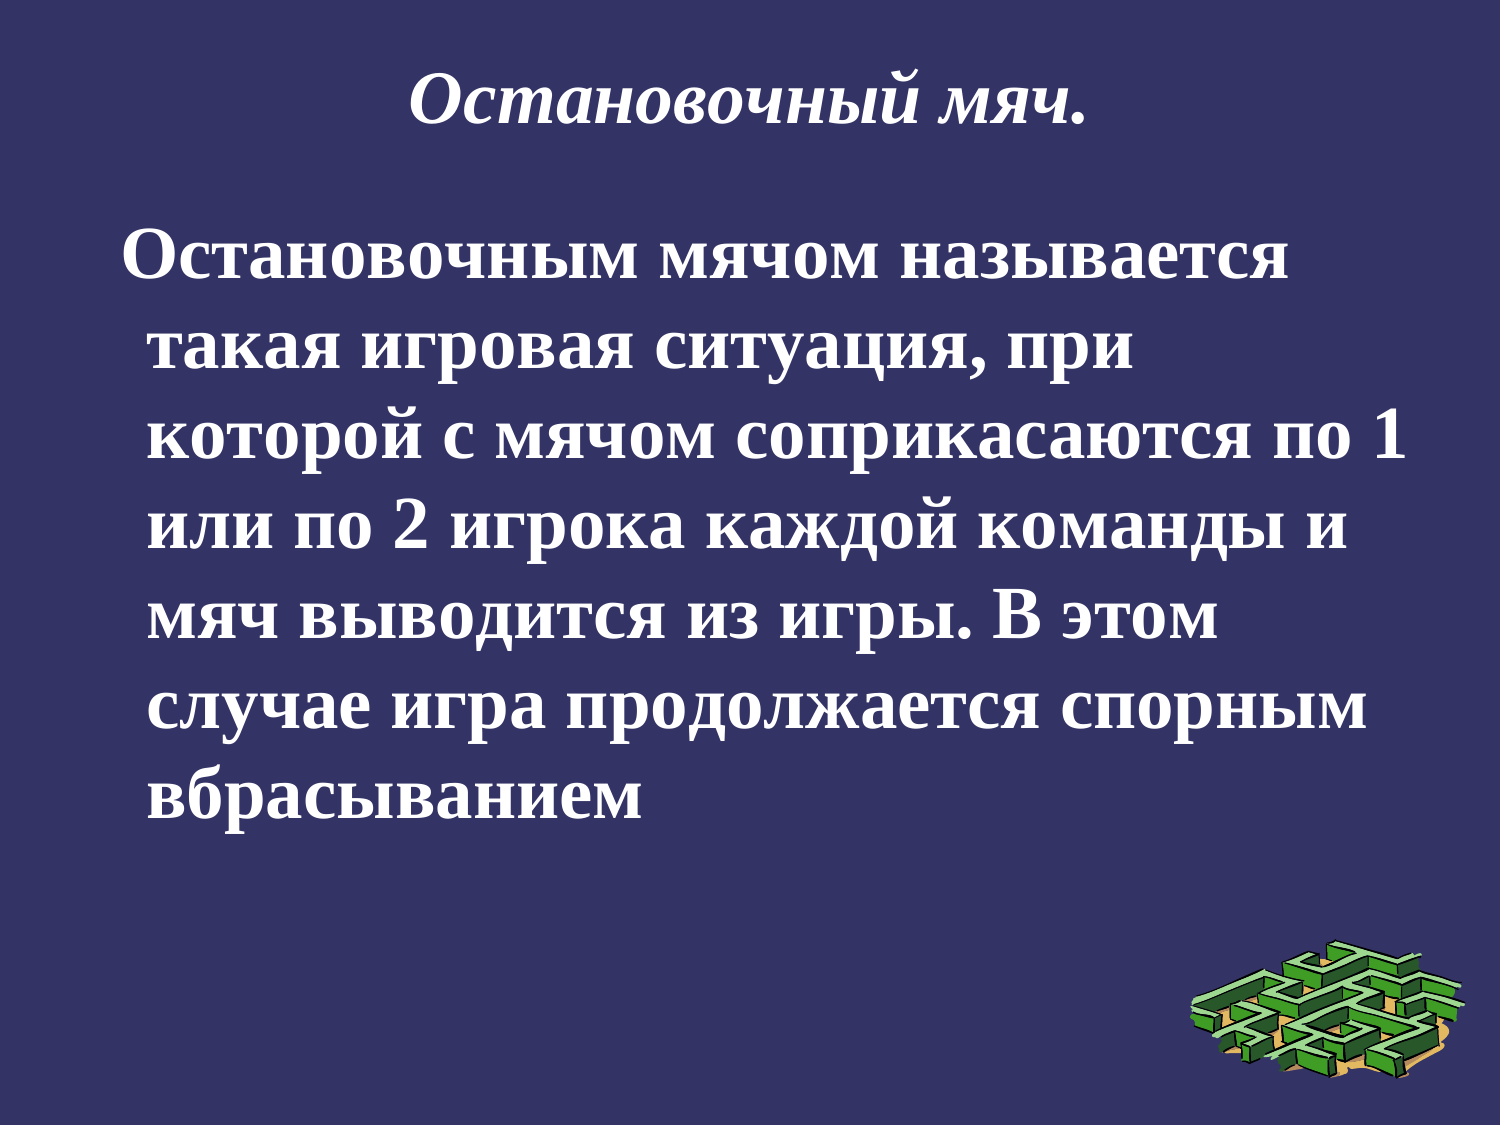

# Остановочный мяч.
 Остановочным мячом называется такая игровая ситуация, при которой с мячом соприкасаются по 1 или по 2 игрока каждой команды и мяч выводится из игры. В этом случае игра продолжается спорным вбрасыванием